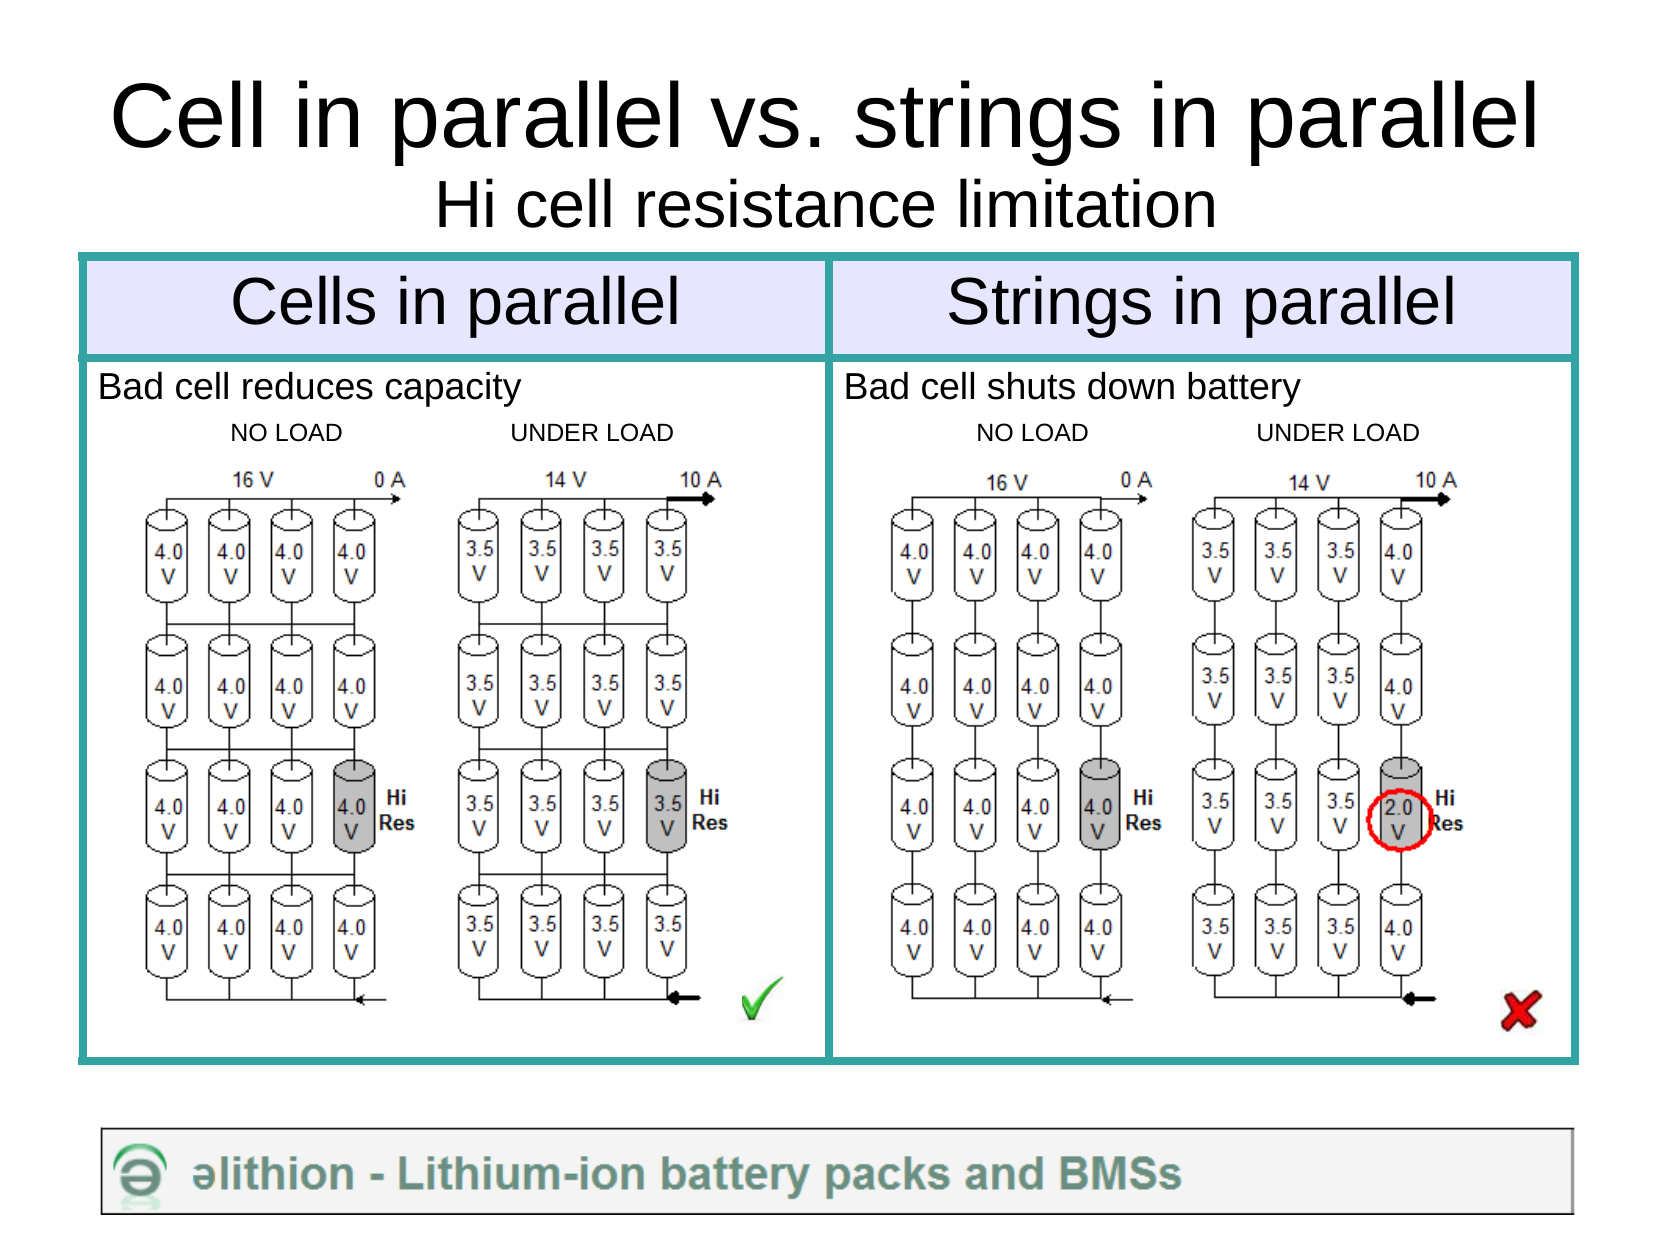

# Cell in parallel vs. strings in parallel Hi cell resistance limitation
| Cells in parallel | Strings in parallel |
| --- | --- |
| Bad cell reduces capacity NO LOAD UNDER LOAD | Bad cell shuts down battery NO LOAD UNDER LOAD |